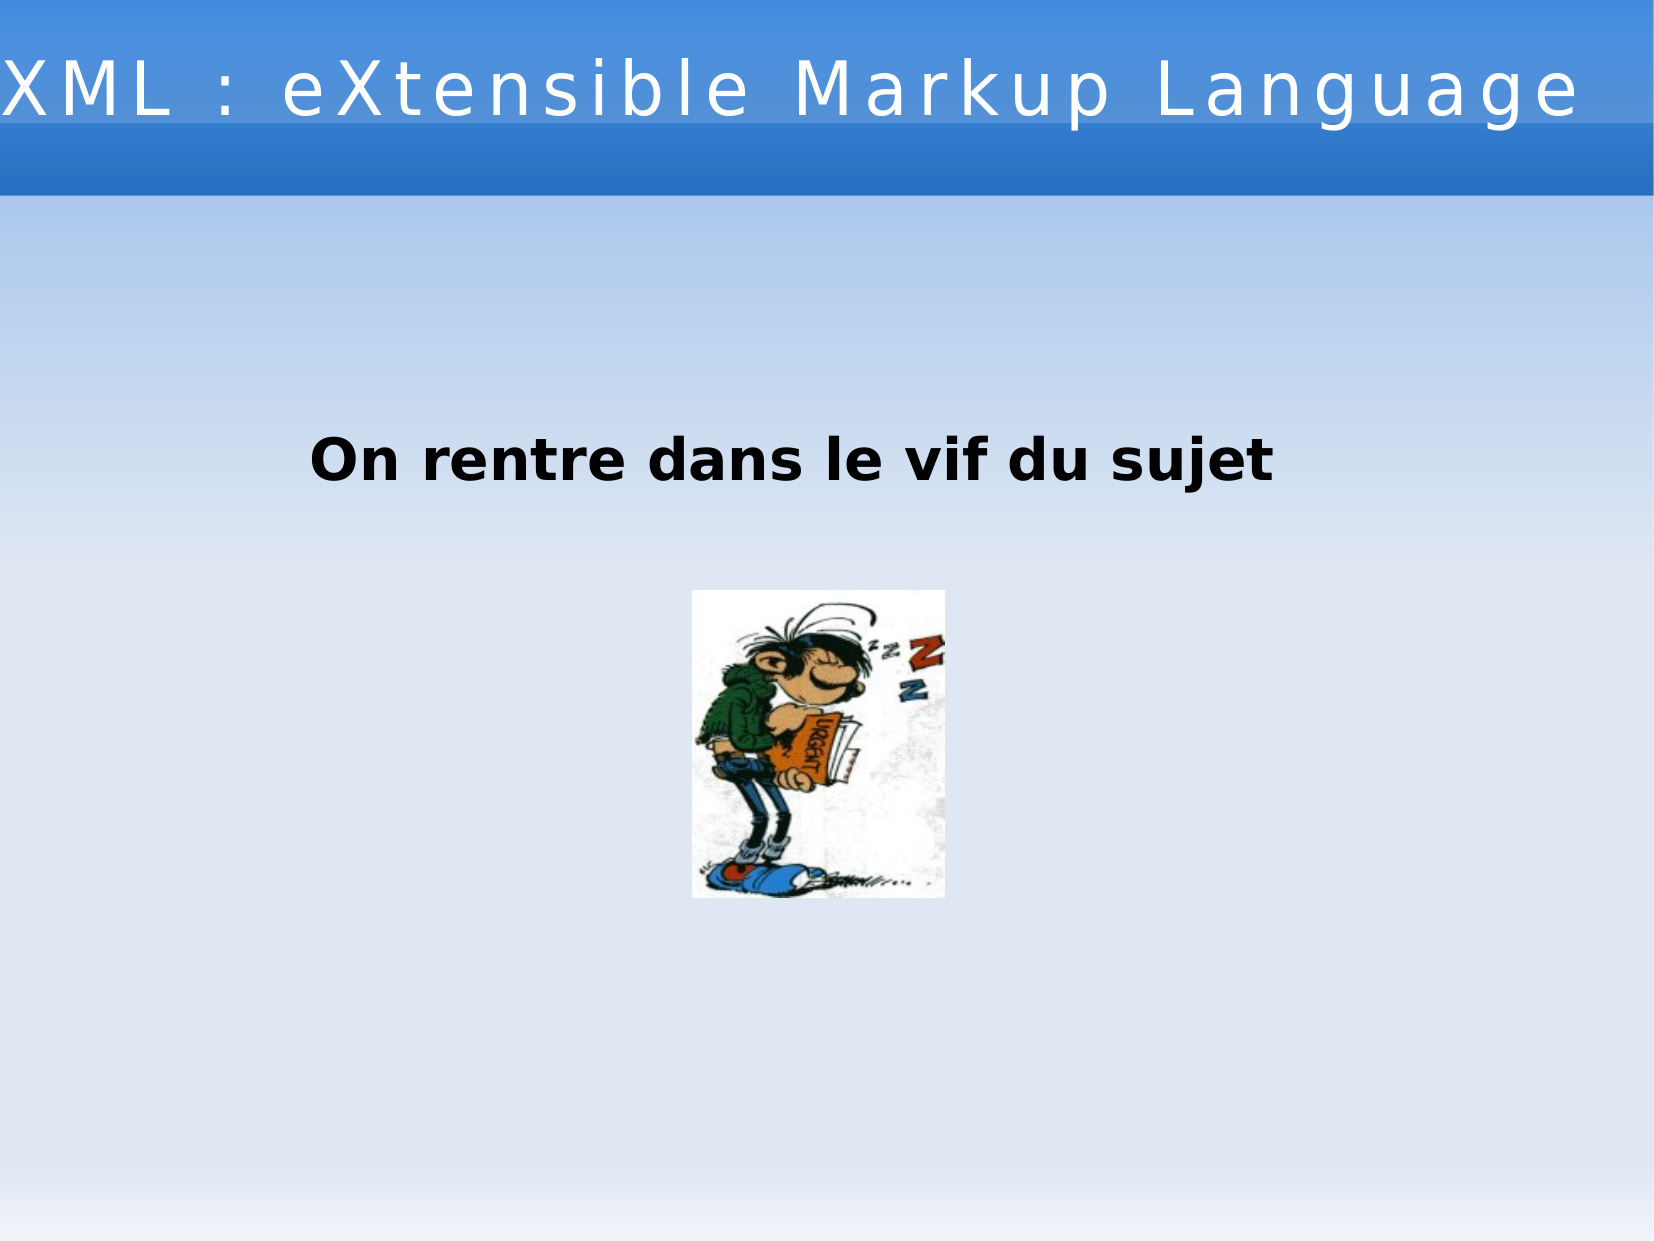

# XML : eXtensible Markup Language
On rentre dans le vif du sujet